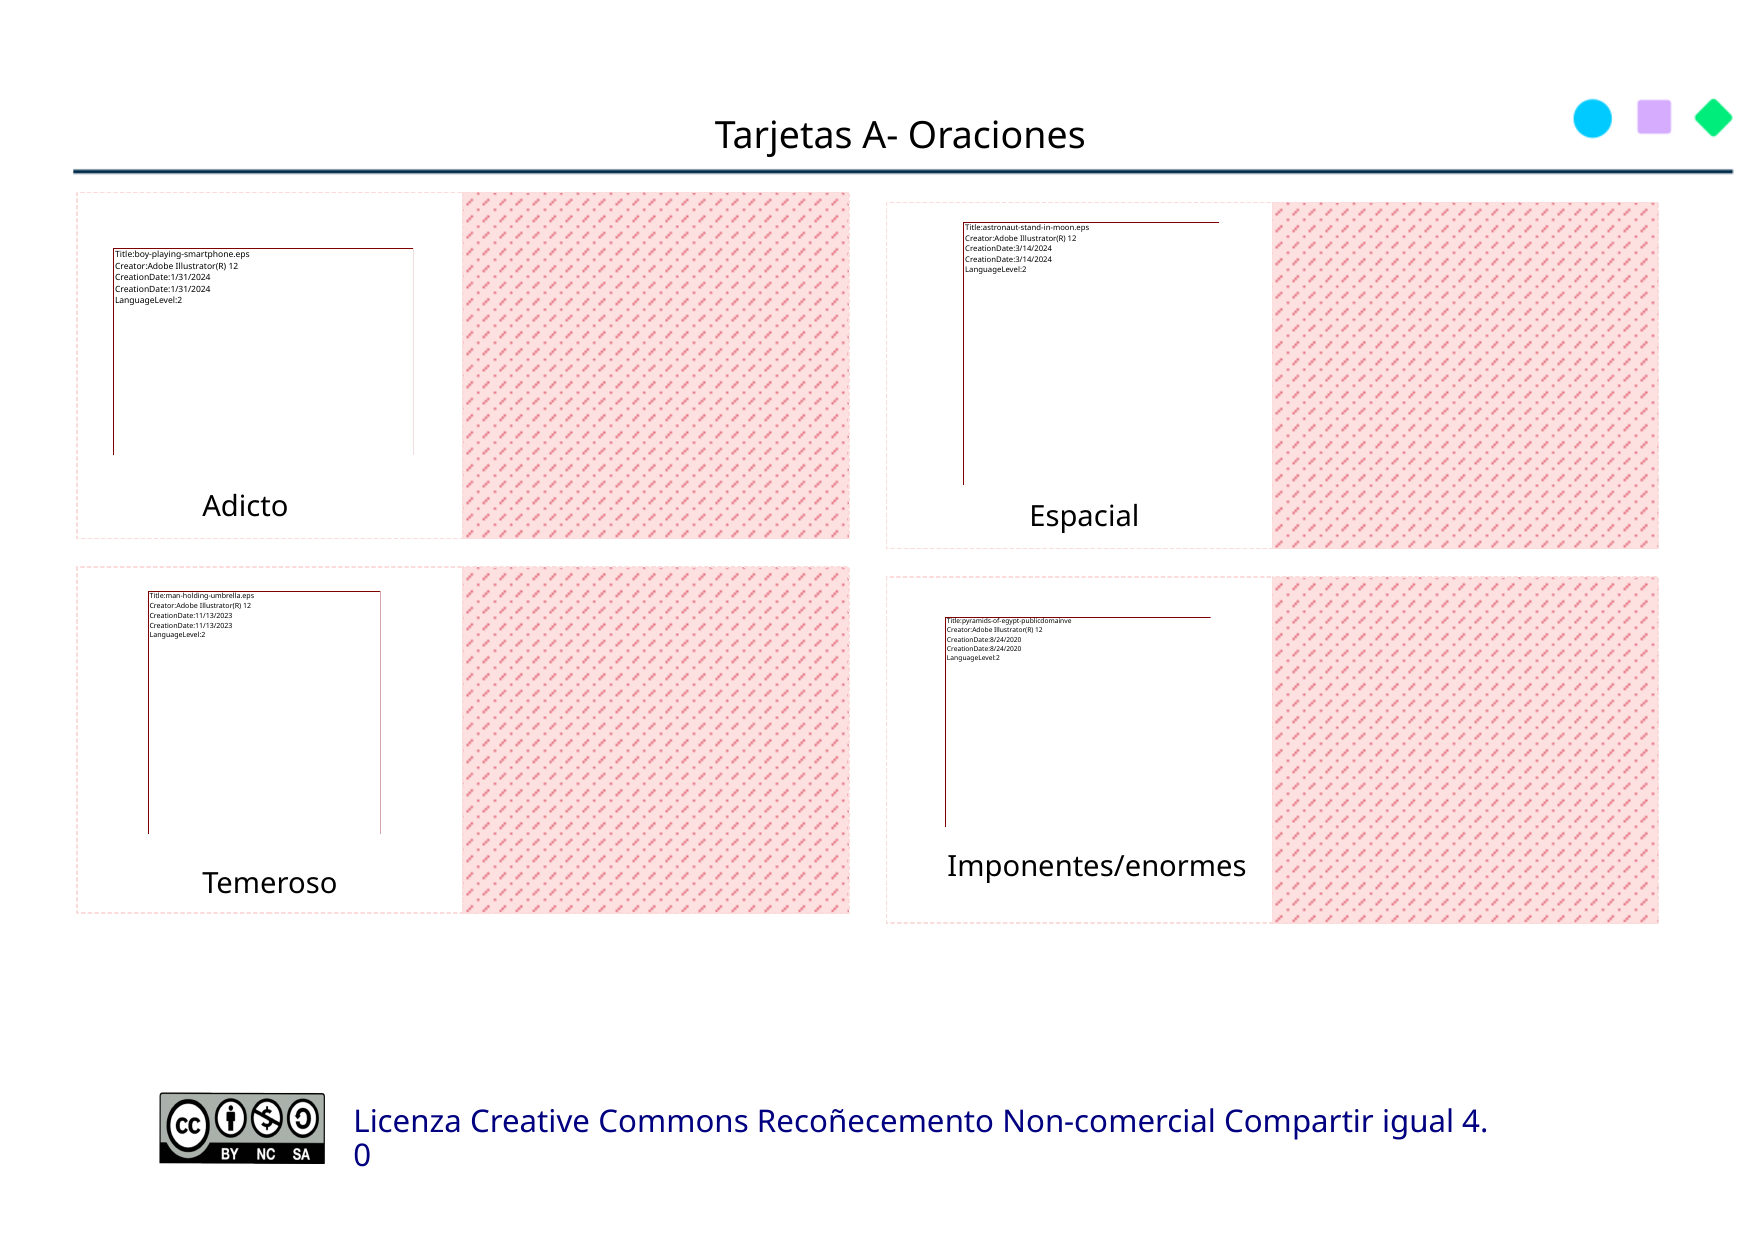

Tarjetas A- Oraciones
Adicto
Espacial
Imponentes/enormes
Temeroso
Licenza Creative Commons Recoñecemento Non-comercial Compartir igual 4.0